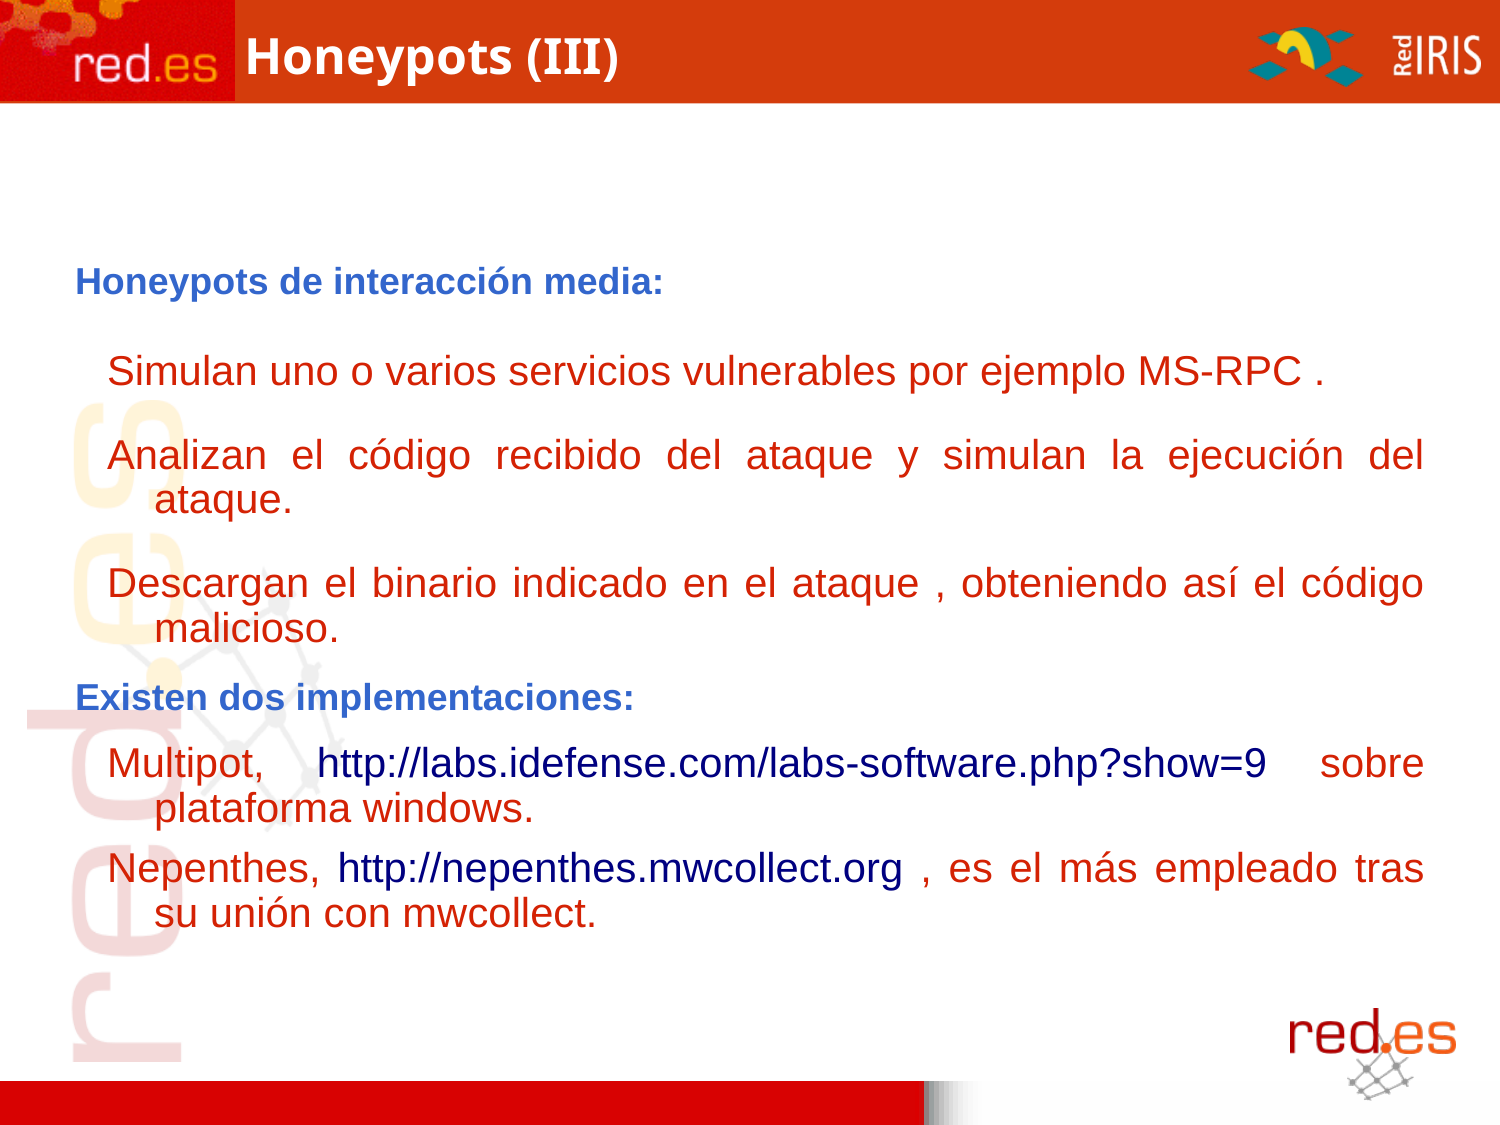

# Honeypots (III)
Honeypots de interacción media:
Simulan uno o varios servicios vulnerables por ejemplo MS-RPC .
Analizan el código recibido del ataque y simulan la ejecución del ataque.
Descargan el binario indicado en el ataque , obteniendo así el código malicioso.
Existen dos implementaciones:
Multipot, http://labs.idefense.com/labs-software.php?show=9 sobre plataforma windows.
Nepenthes, http://nepenthes.mwcollect.org , es el más empleado tras su unión con mwcollect.